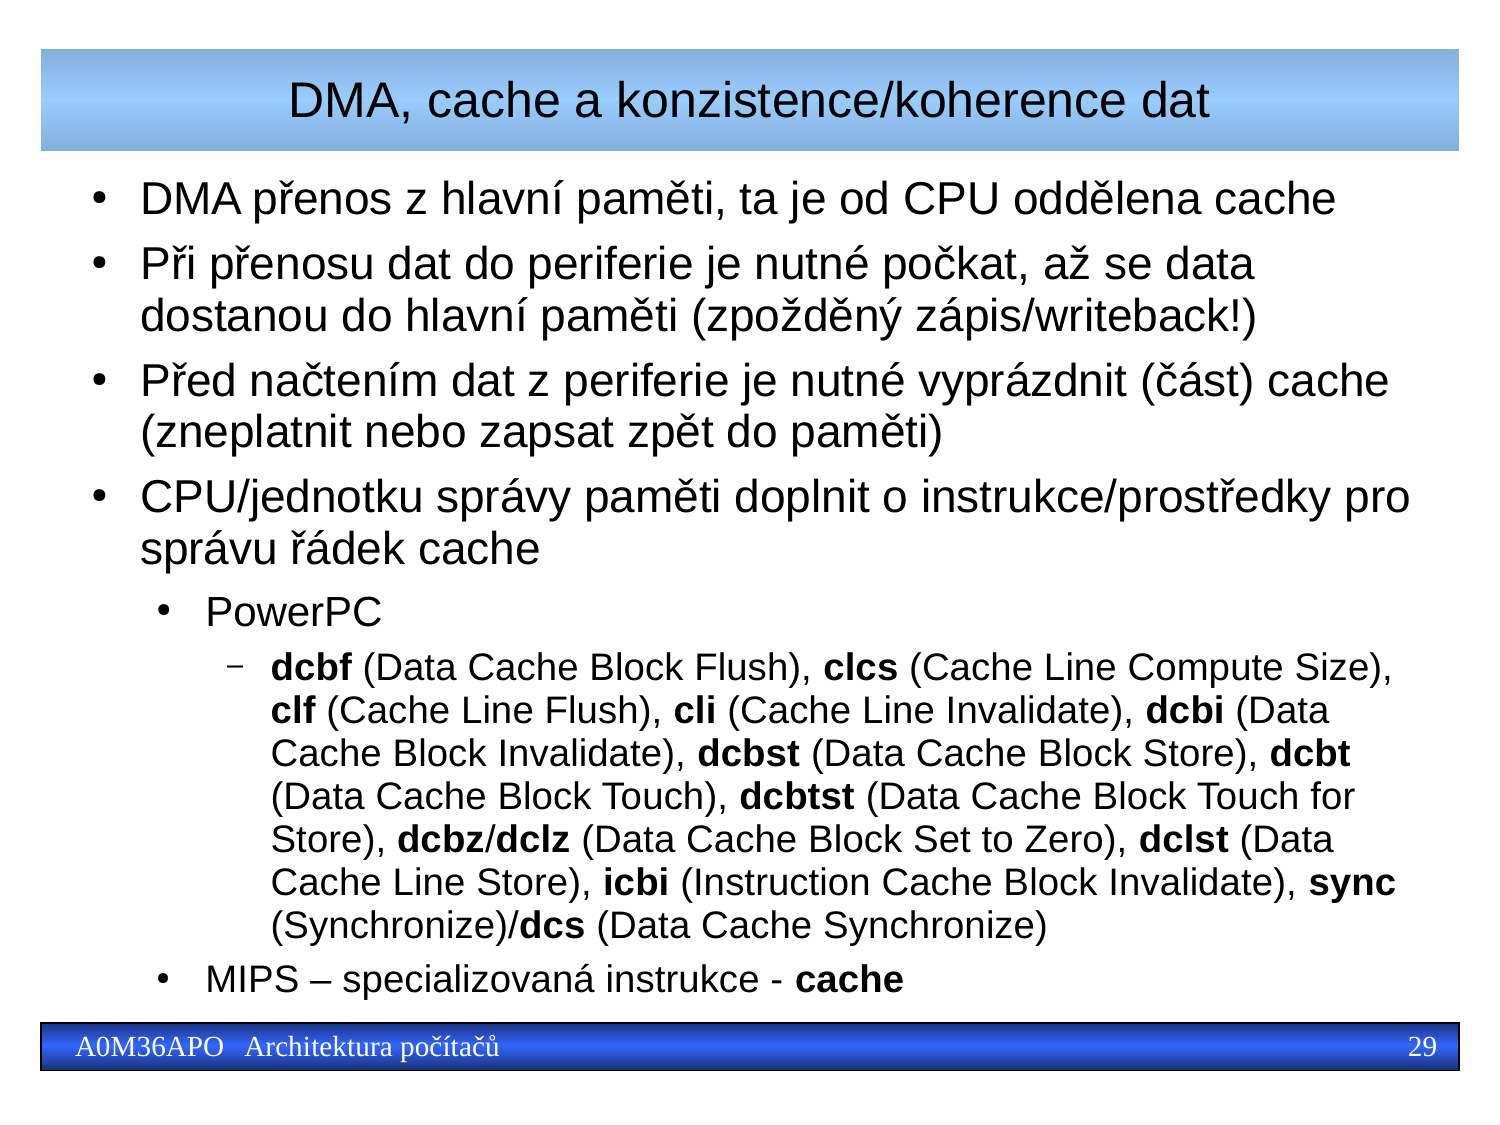

# DMA, cache a konzistence/koherence dat
DMA přenos z hlavní paměti, ta je od CPU oddělena cache
Při přenosu dat do periferie je nutné počkat, až se data dostanou do hlavní paměti (zpožděný zápis/writeback!)
Před načtením dat z periferie je nutné vyprázdnit (část) cache (zneplatnit nebo zapsat zpět do paměti)
CPU/jednotku správy paměti doplnit o instrukce/prostředky pro správu řádek cache
PowerPC
dcbf (Data Cache Block Flush), clcs (Cache Line Compute Size), clf (Cache Line Flush), cli (Cache Line Invalidate), dcbi (Data Cache Block Invalidate), dcbst (Data Cache Block Store), dcbt (Data Cache Block Touch), dcbtst (Data Cache Block Touch for Store), dcbz/dclz (Data Cache Block Set to Zero), dclst (Data Cache Line Store), icbi (Instruction Cache Block Invalidate), sync (Synchronize)/dcs (Data Cache Synchronize)
MIPS – specializovaná instrukce - cache
A0M36APO Architektura počítačů
29